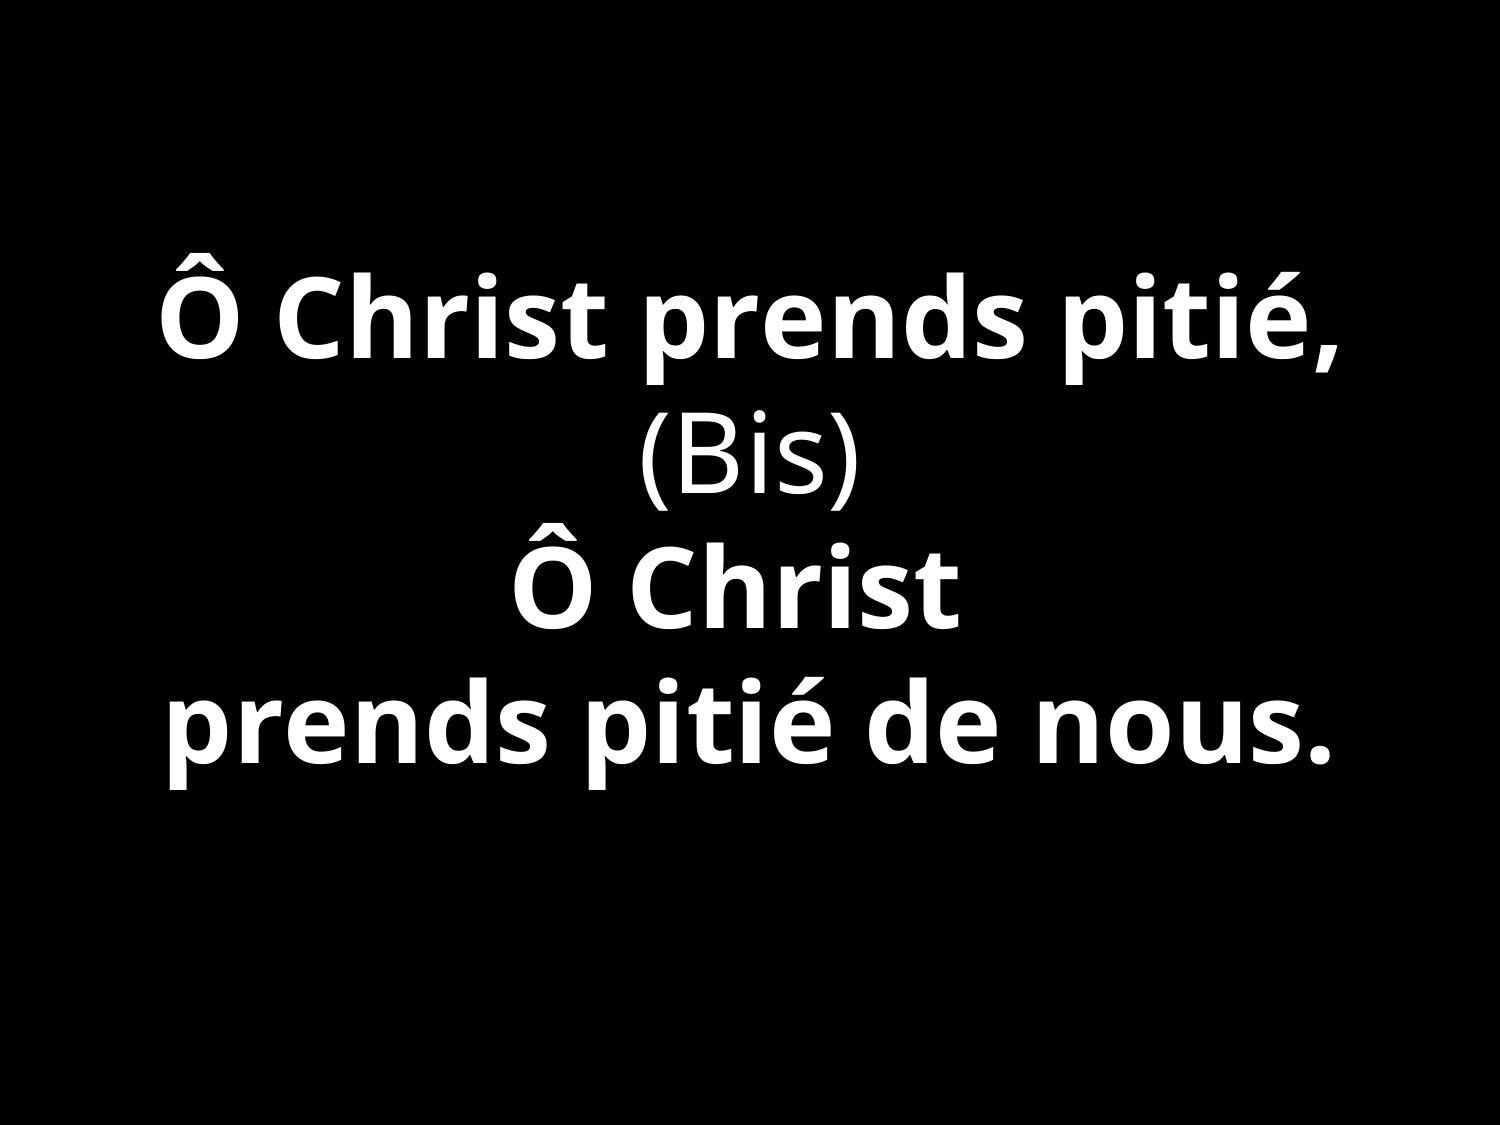

Ô Christ prends pitié,
(Bis)
Ô Christ
prends pitié de nous.